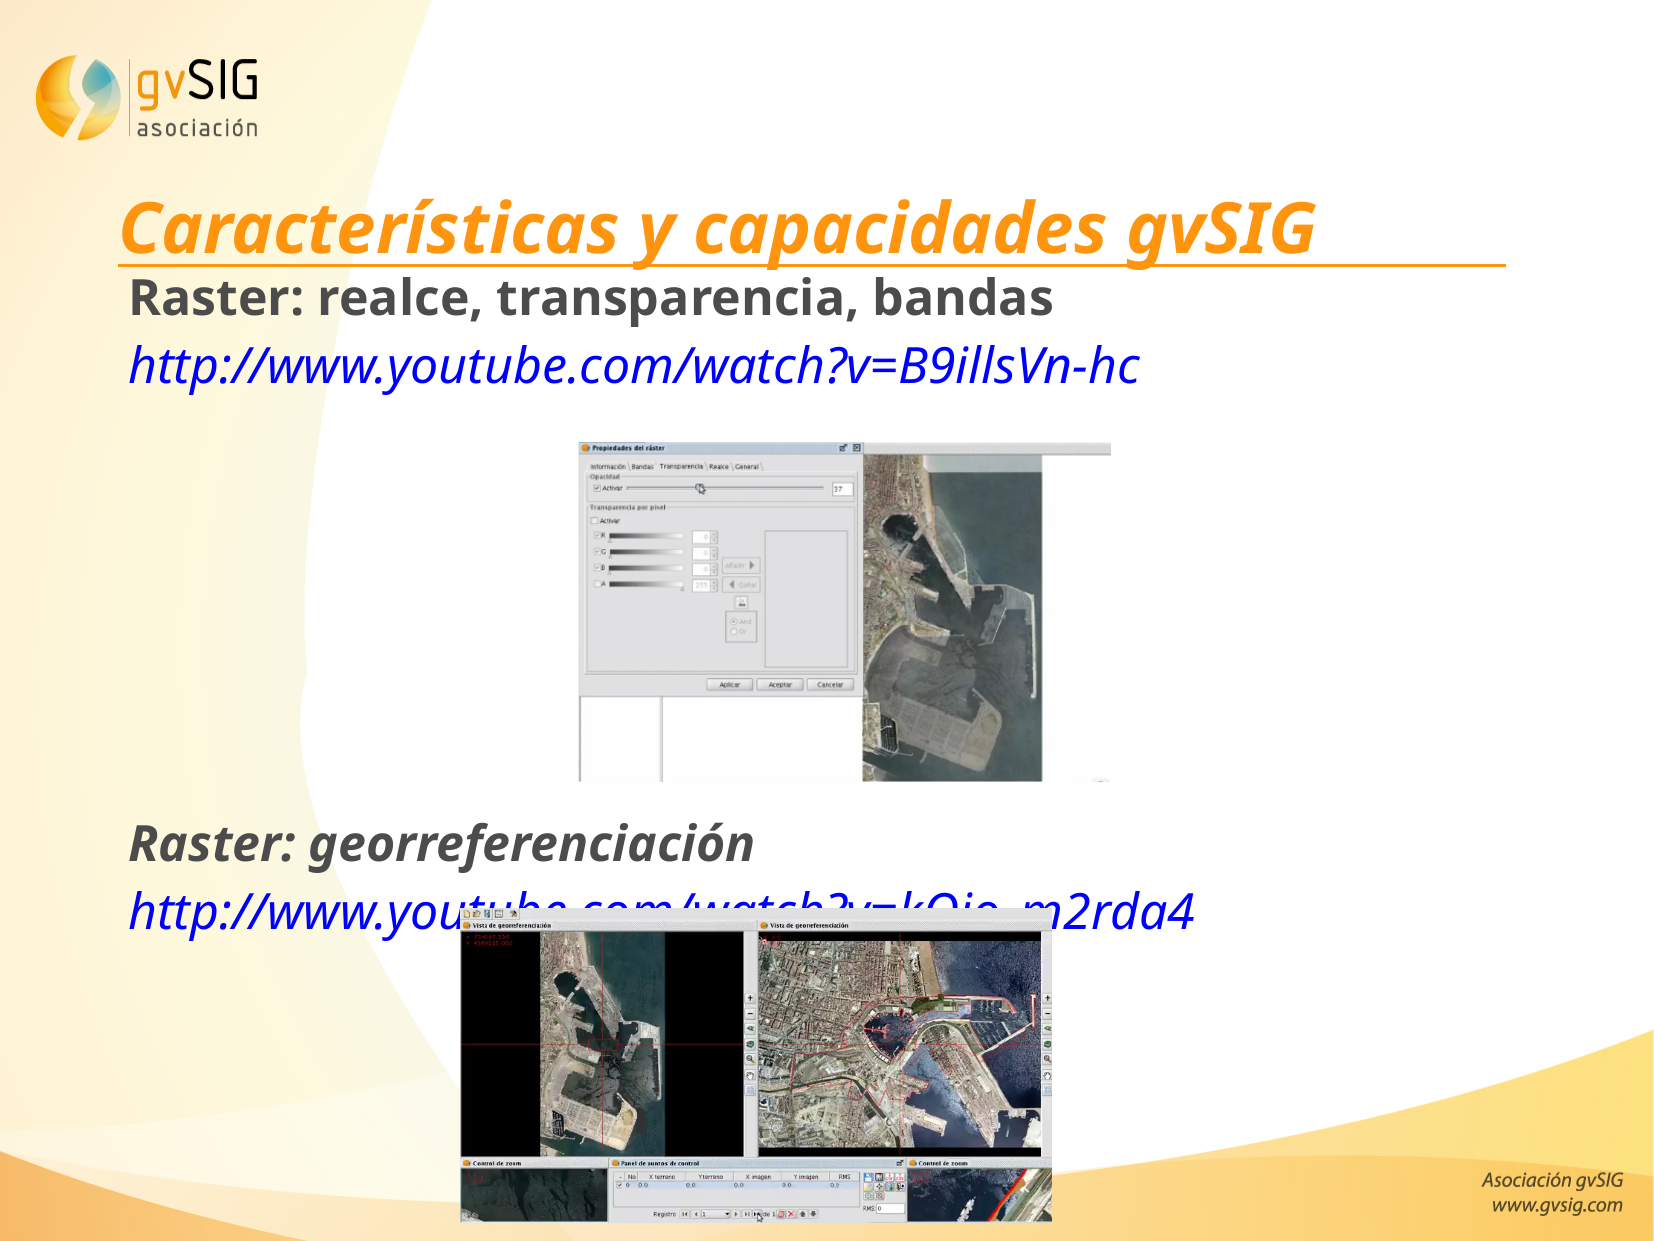

# Características y capacidades gvSIG
Raster: realce, transparencia, bandas
http://www.youtube.com/watch?v=B9illsVn-hc
Raster: georreferenciación
http://www.youtube.com/watch?v=kQjo_m2rda4